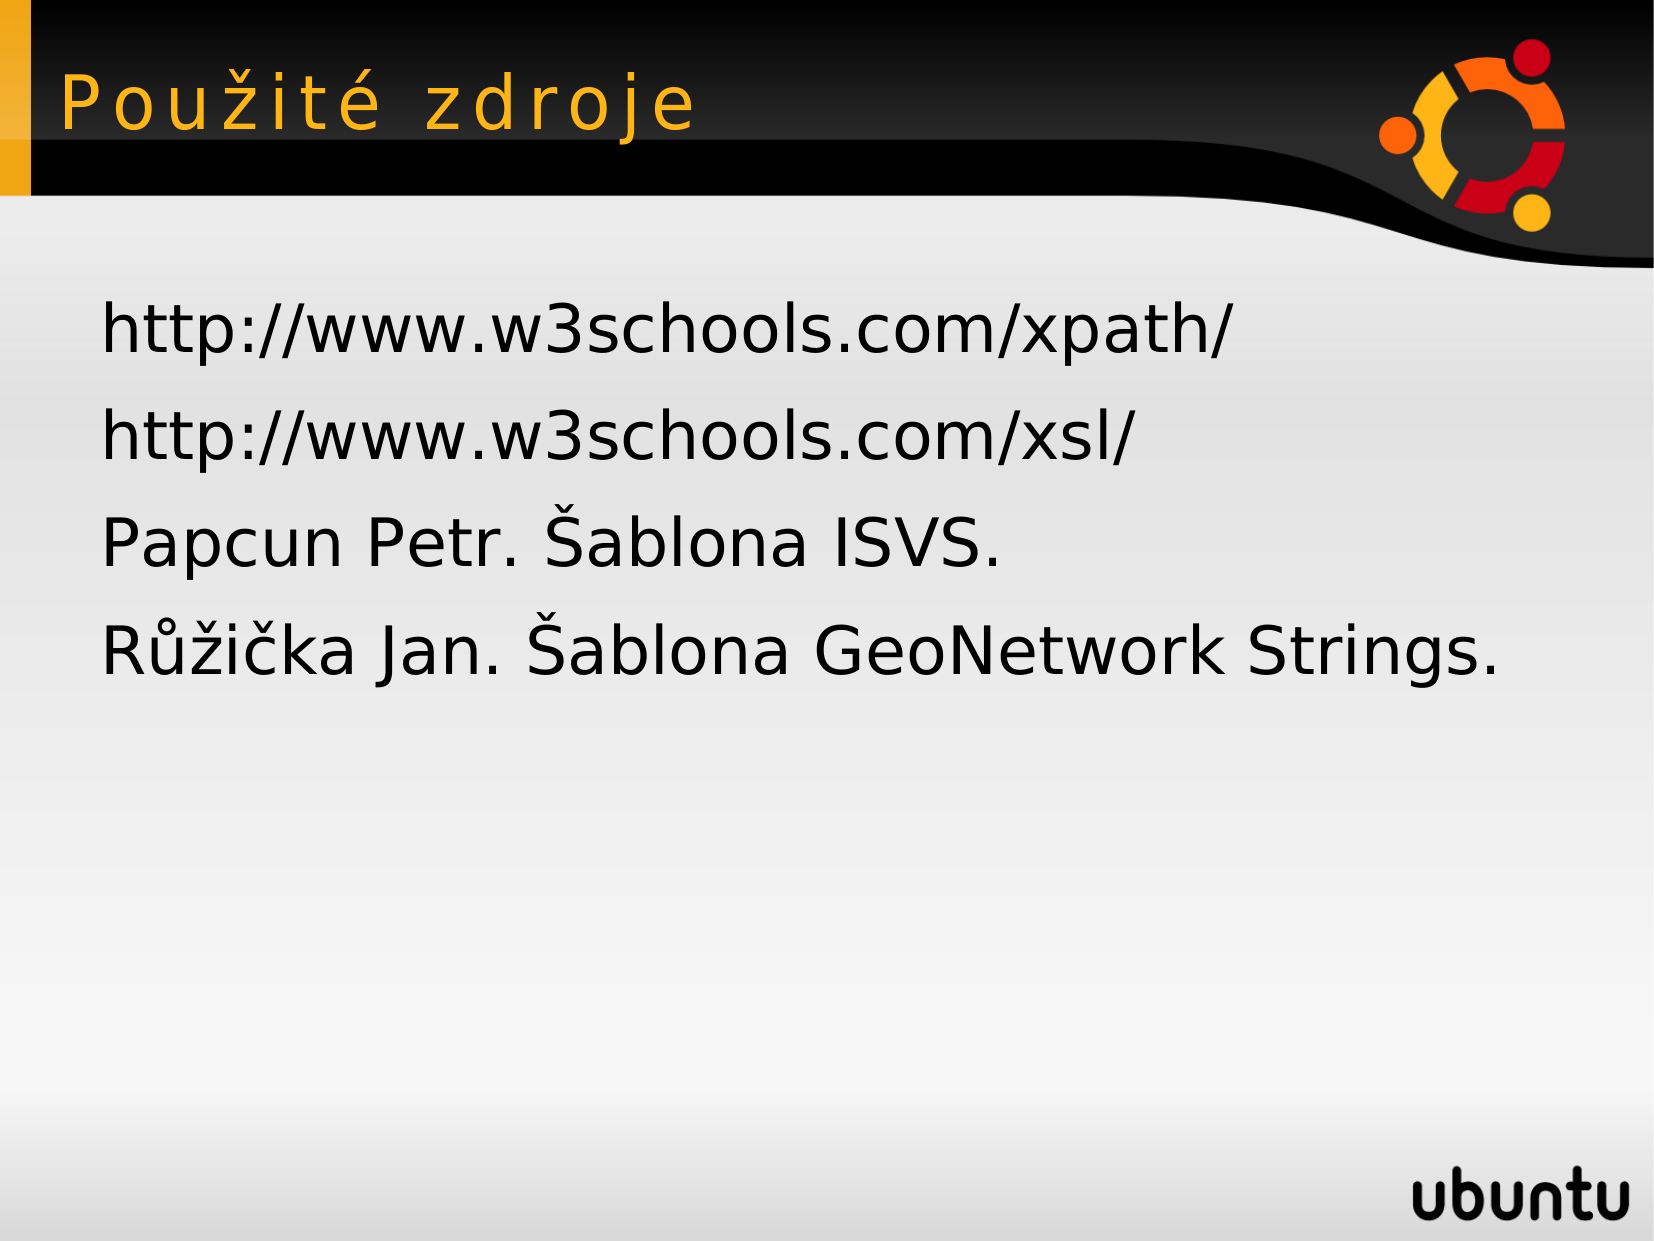

# Použité zdroje
http://www.w3schools.com/xpath/
http://www.w3schools.com/xsl/
Papcun Petr. Šablona ISVS.
Růžička Jan. Šablona GeoNetwork Strings.